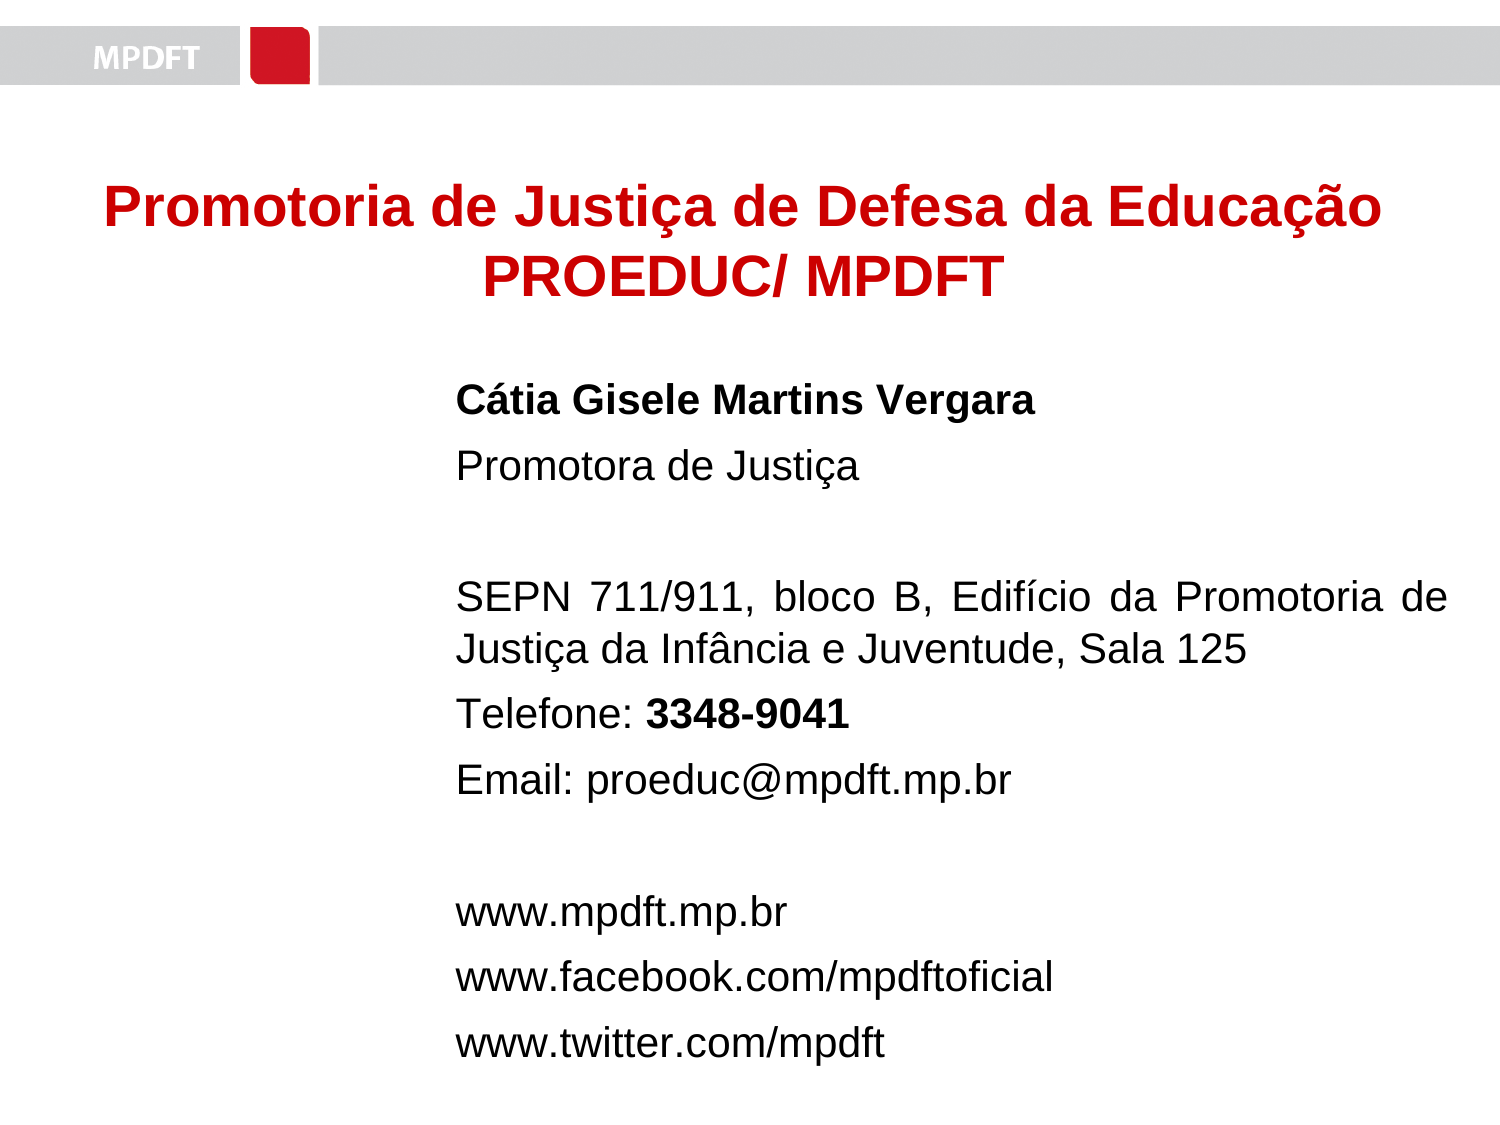

#
Promotoria de Justiça de Defesa da Educação PROEDUC/ MPDFT
Cátia Gisele Martins Vergara
Promotora de Justiça
SEPN 711/911, bloco B, Edifício da Promotoria de Justiça da Infância e Juventude, Sala 125
Telefone: 3348-9041
Email: proeduc@mpdft.mp.br
www.mpdft.mp.br
www.facebook.com/mpdftoficial
www.twitter.com/mpdft